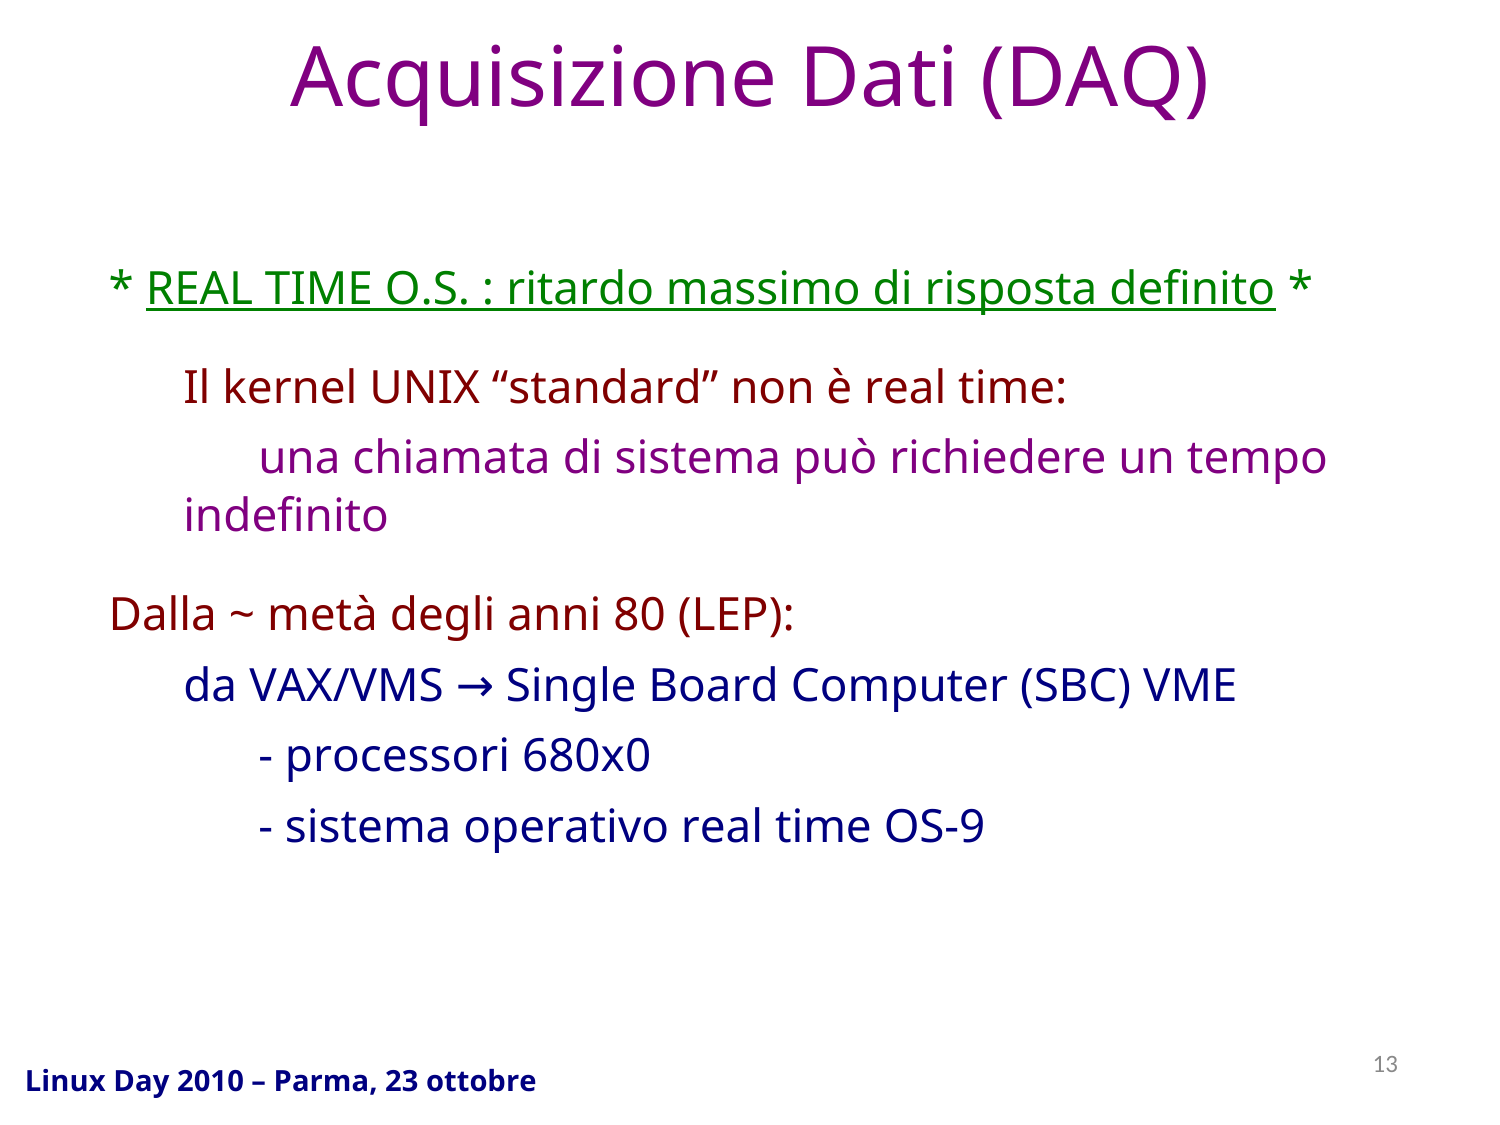

Acquisizione Dati (DAQ)‏
# * REAL TIME O.S. : ritardo massimo di risposta definito *
	Il kernel UNIX “standard” non è real time:
		una chiamata di sistema può richiedere un tempo indefinito
Dalla ~ metà degli anni 80 (LEP):
	da VAX/VMS → Single Board Computer (SBC) VME
		- processori 680x0
		- sistema operativo real time OS-9
13